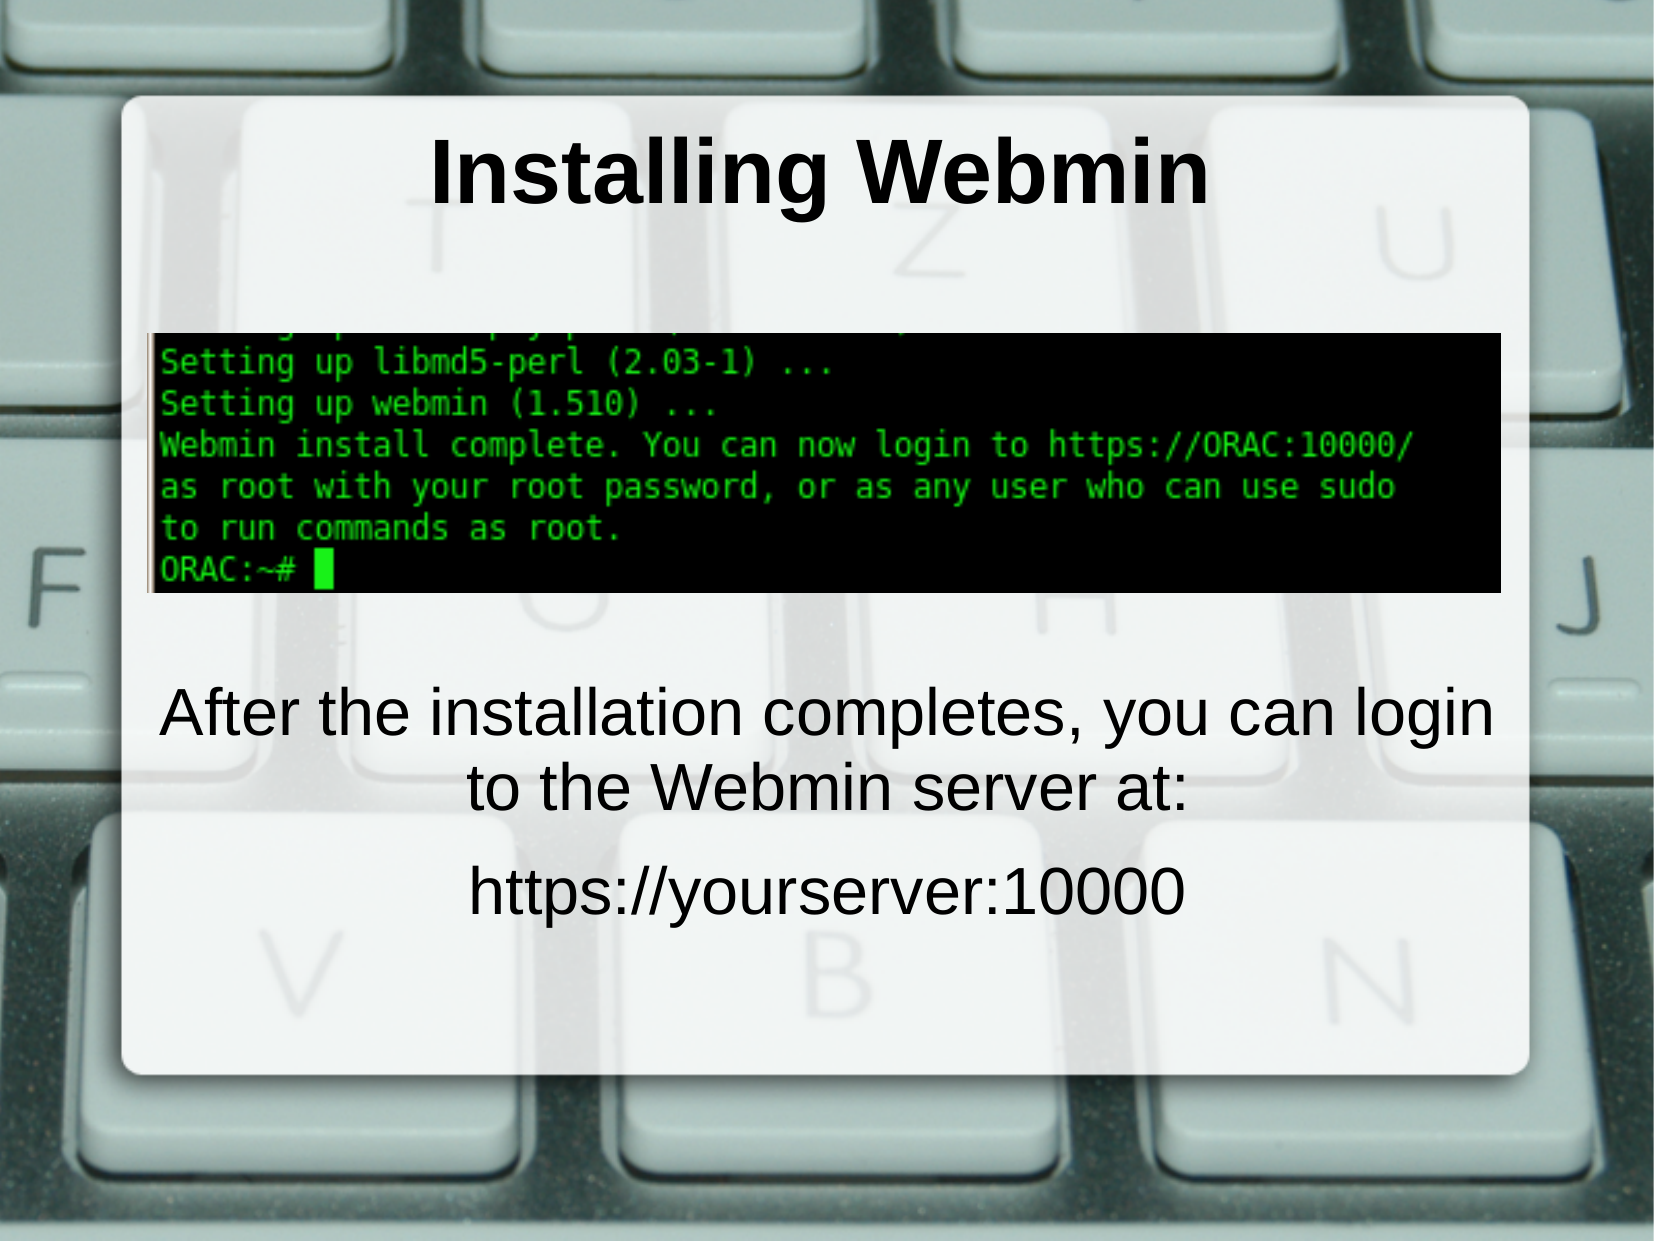

# Installing Webmin
After the installation completes, you can login to the Webmin server at:
https://yourserver:10000